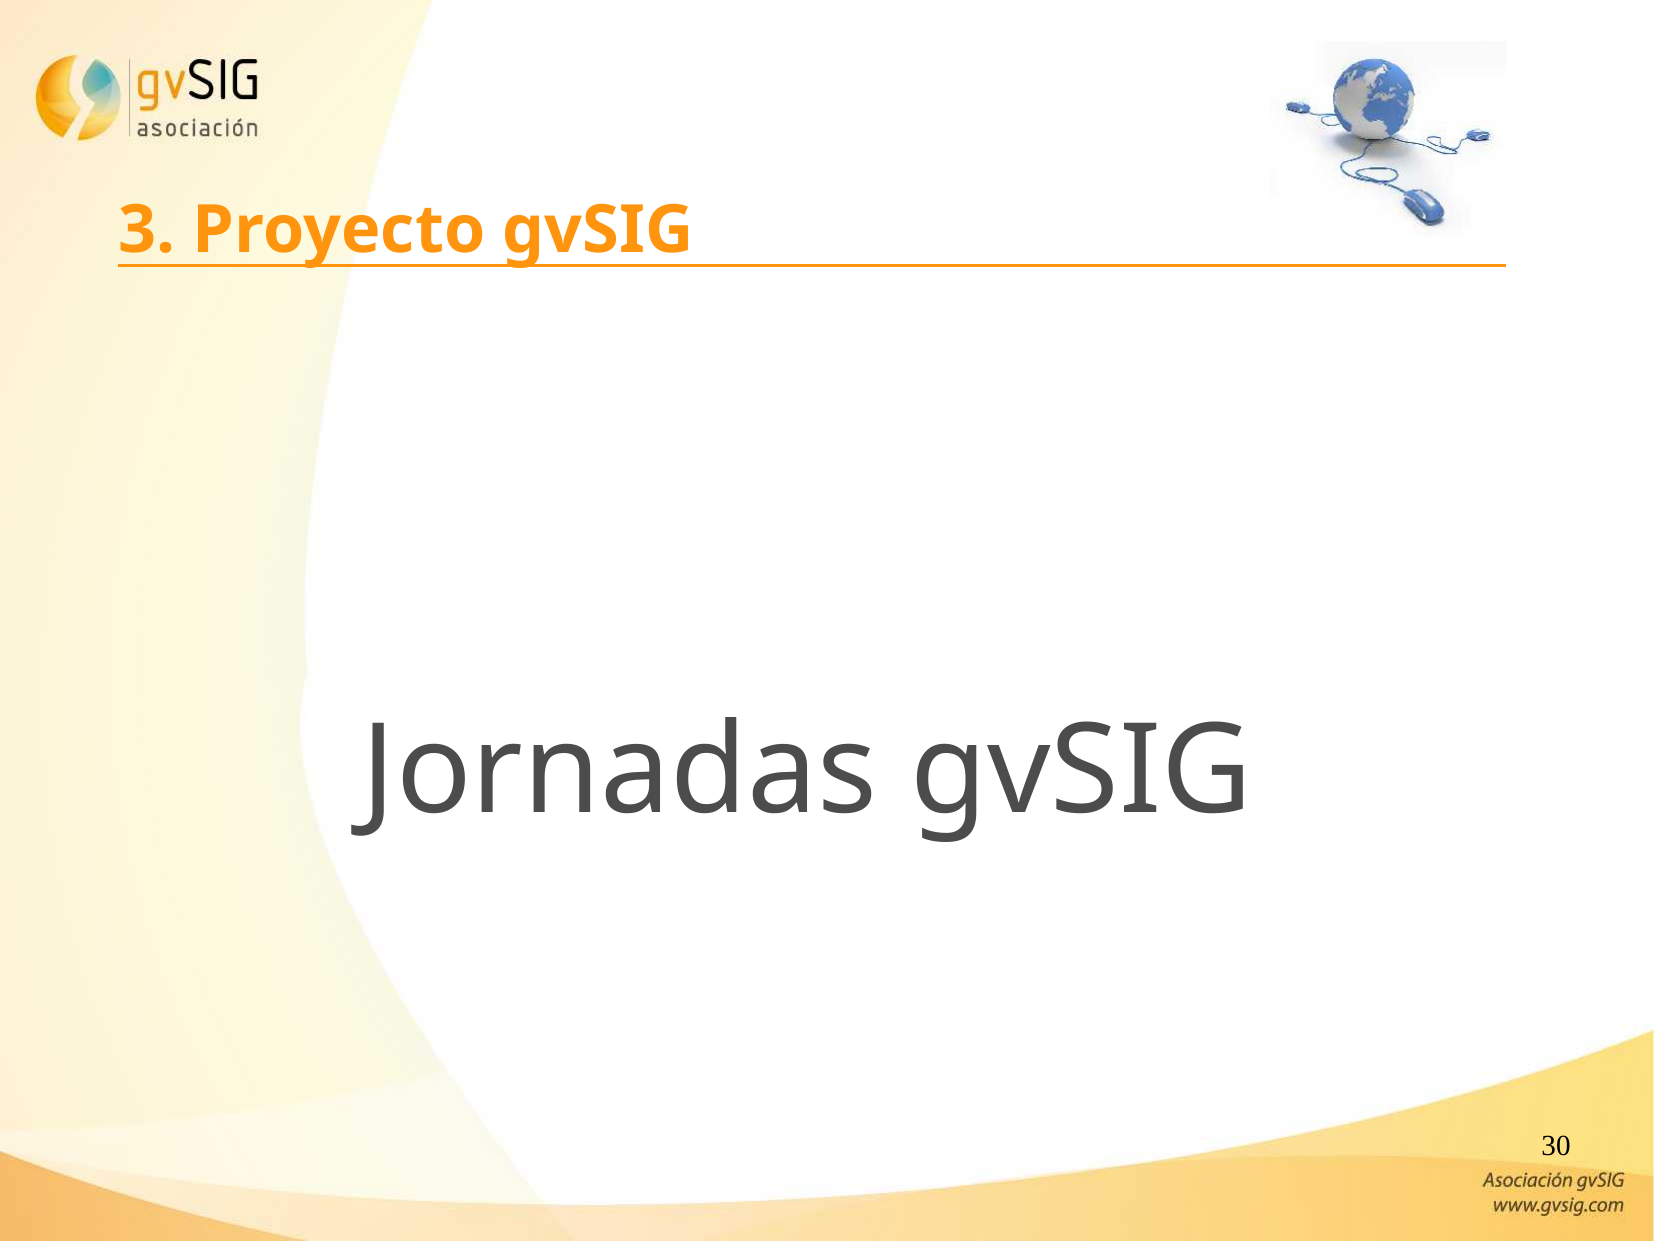

# 3. Proyecto gvSIG
Jornadas gvSIG
30